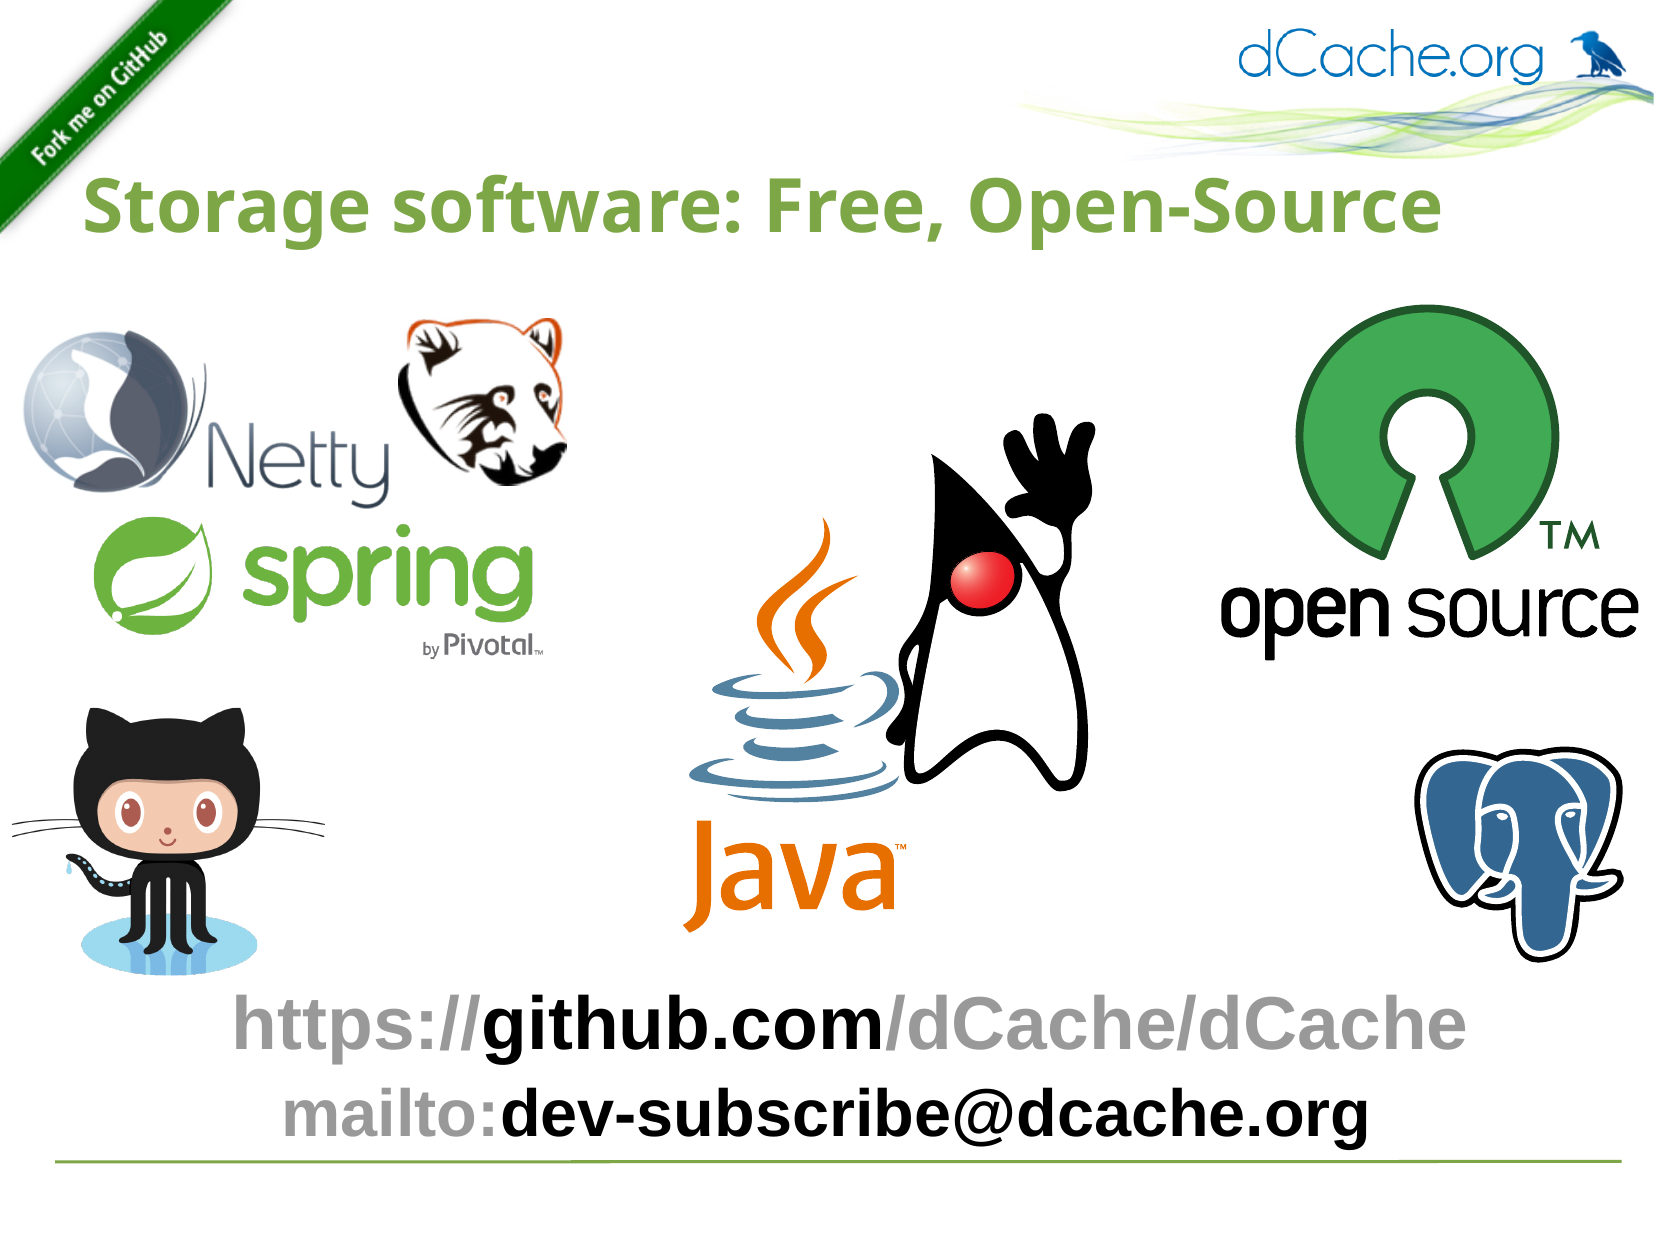

# Storage software: Free, Open-Source
https://github.com/dCache/dCache
mailto:dev-subscribe@dcache.org